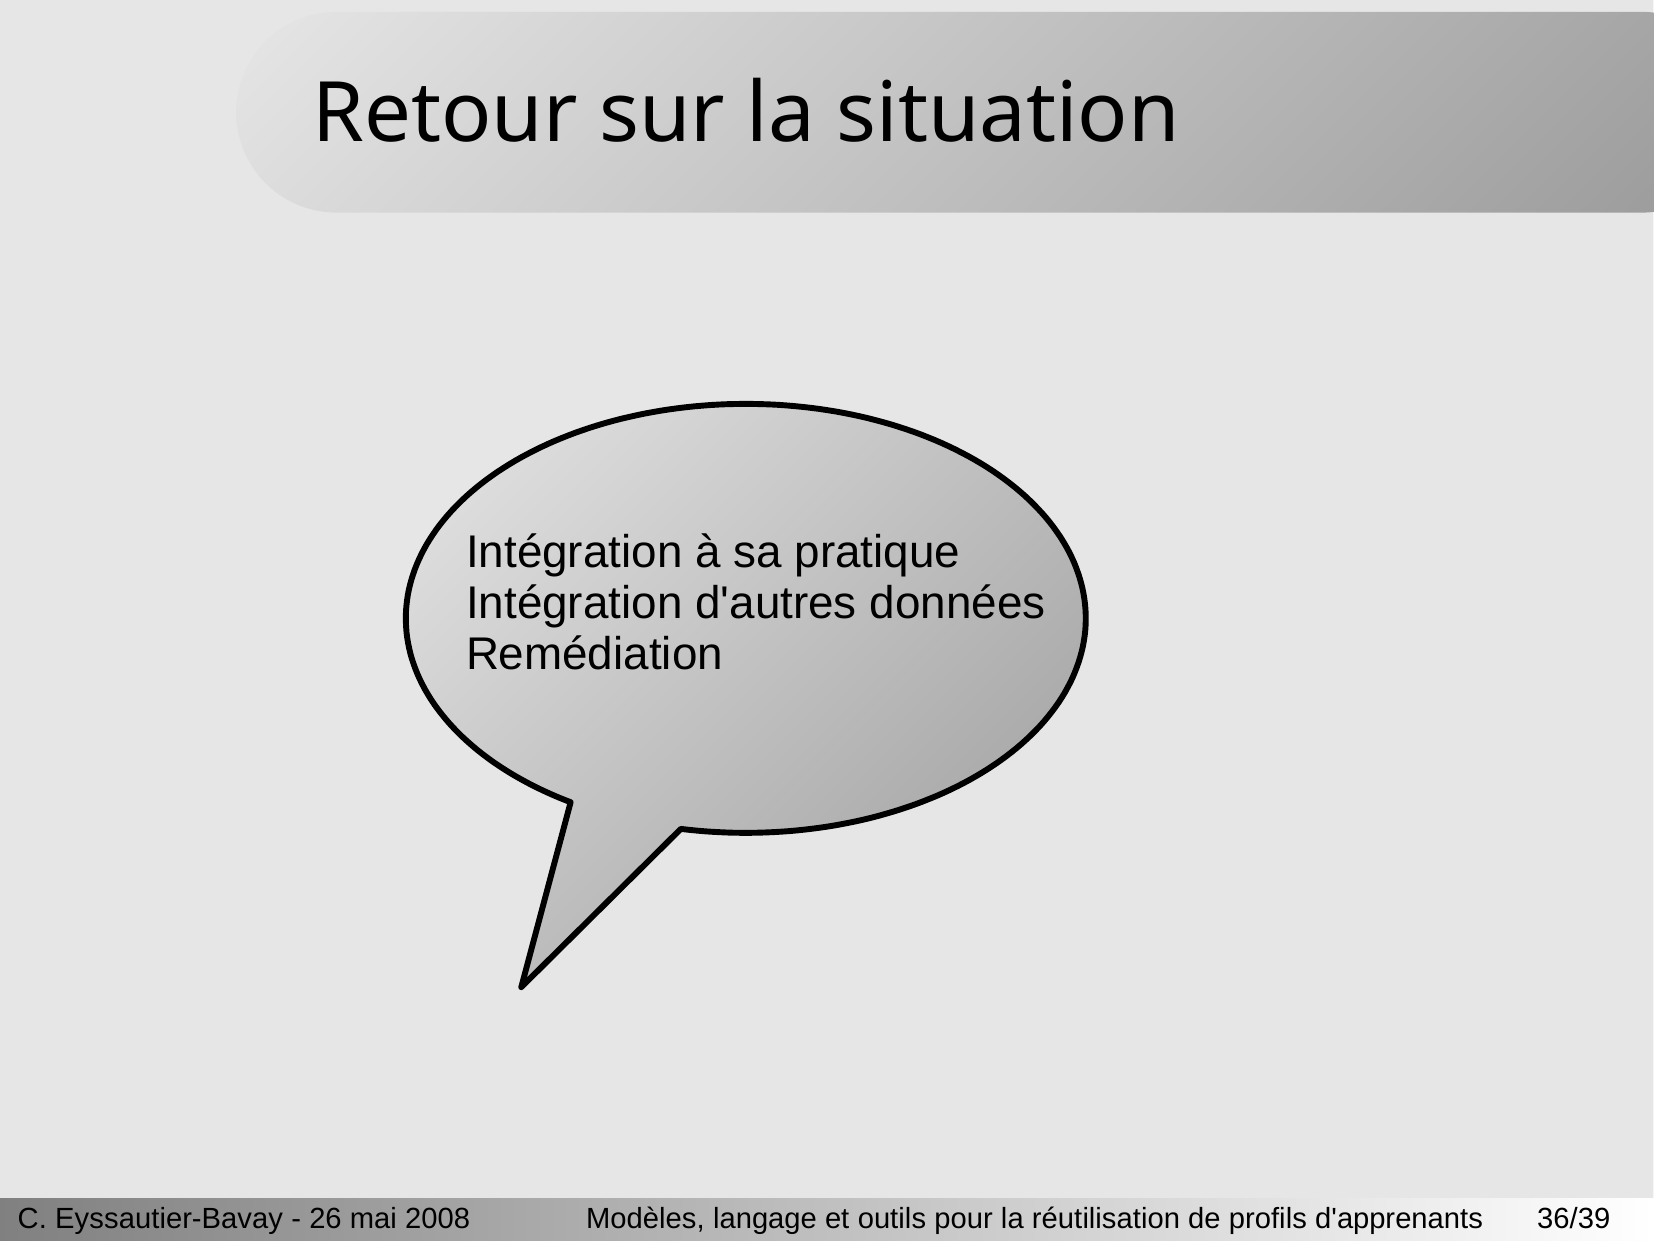

# Retour sur la situation
Intégration à sa pratique
Intégration d'autres données
Remédiation
07 Mars 2008
Modèles, langage et outils pour la réutilisation de profils d'apprenants
36